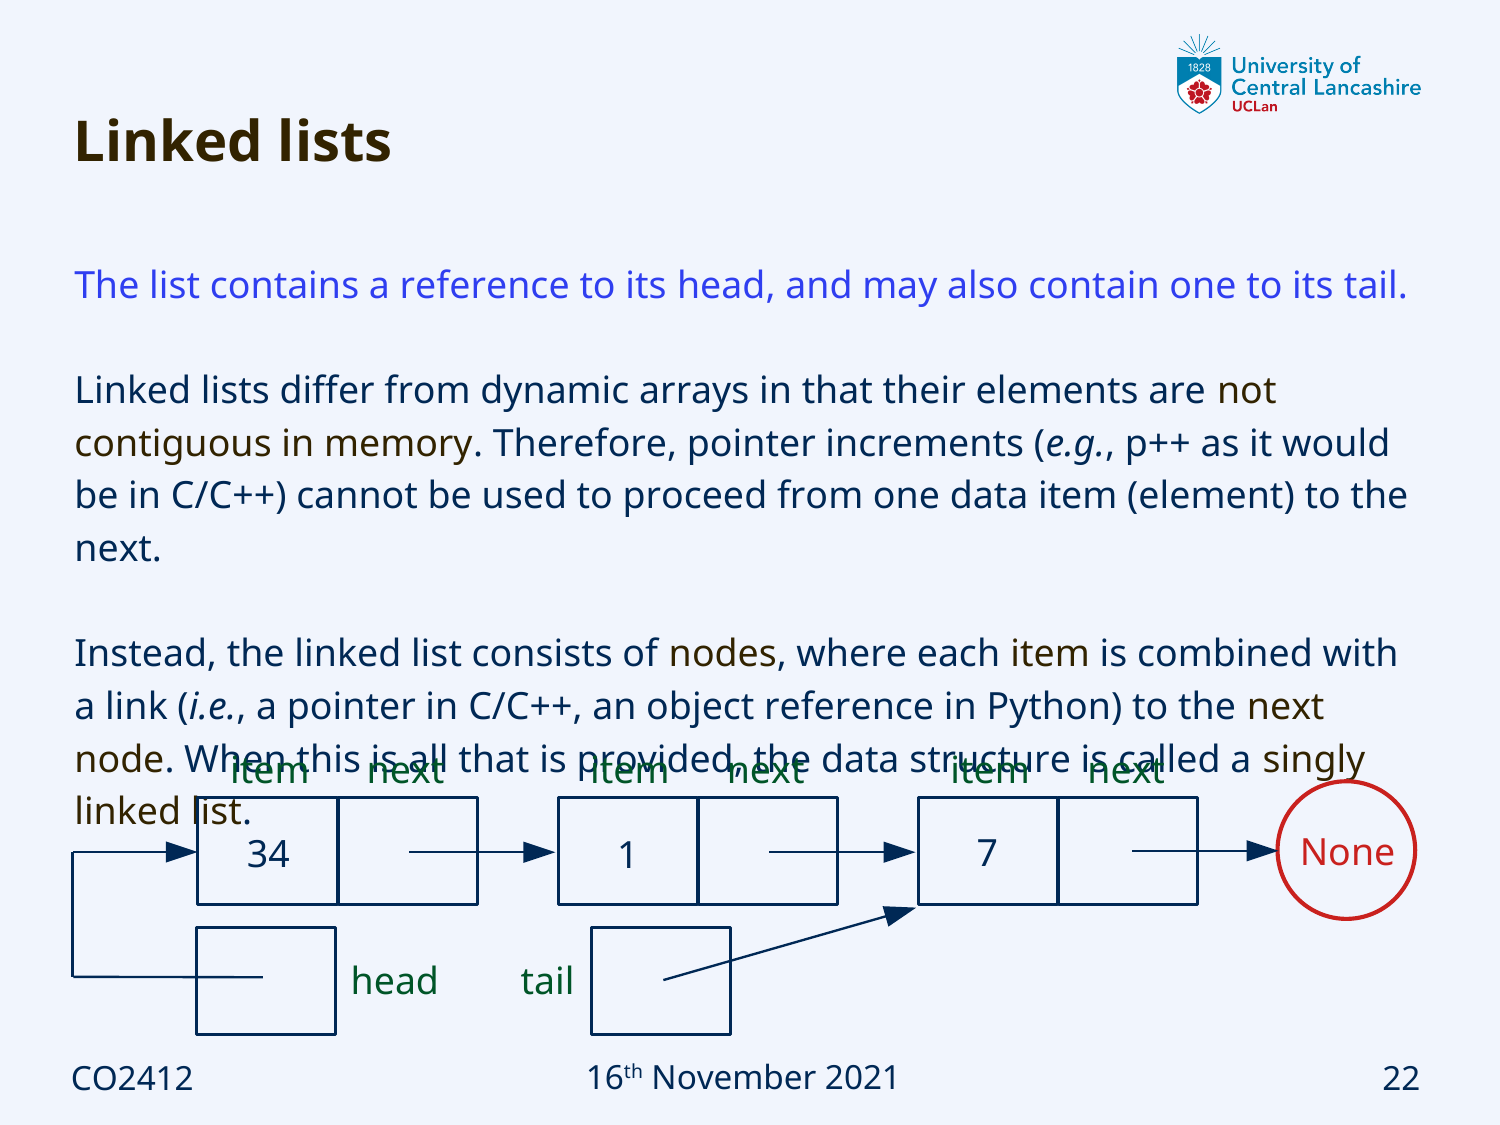

# Linked lists
The list contains a reference to its head, and may also contain one to its tail.
Linked lists differ from dynamic arrays in that their elements are not contiguous in memory. Therefore, pointer increments (e.g., p++ as it would be in C/C++) cannot be used to proceed from one data item (element) to the next.
Instead, the linked list consists of nodes, where each item is combined with a link (i.e., a pointer in C/C++, an object reference in Python) to the next node. When this is all that is provided, the data structure is called a singly linked list.
item
next
item
next
item
next
None
7
34
1
head
tail